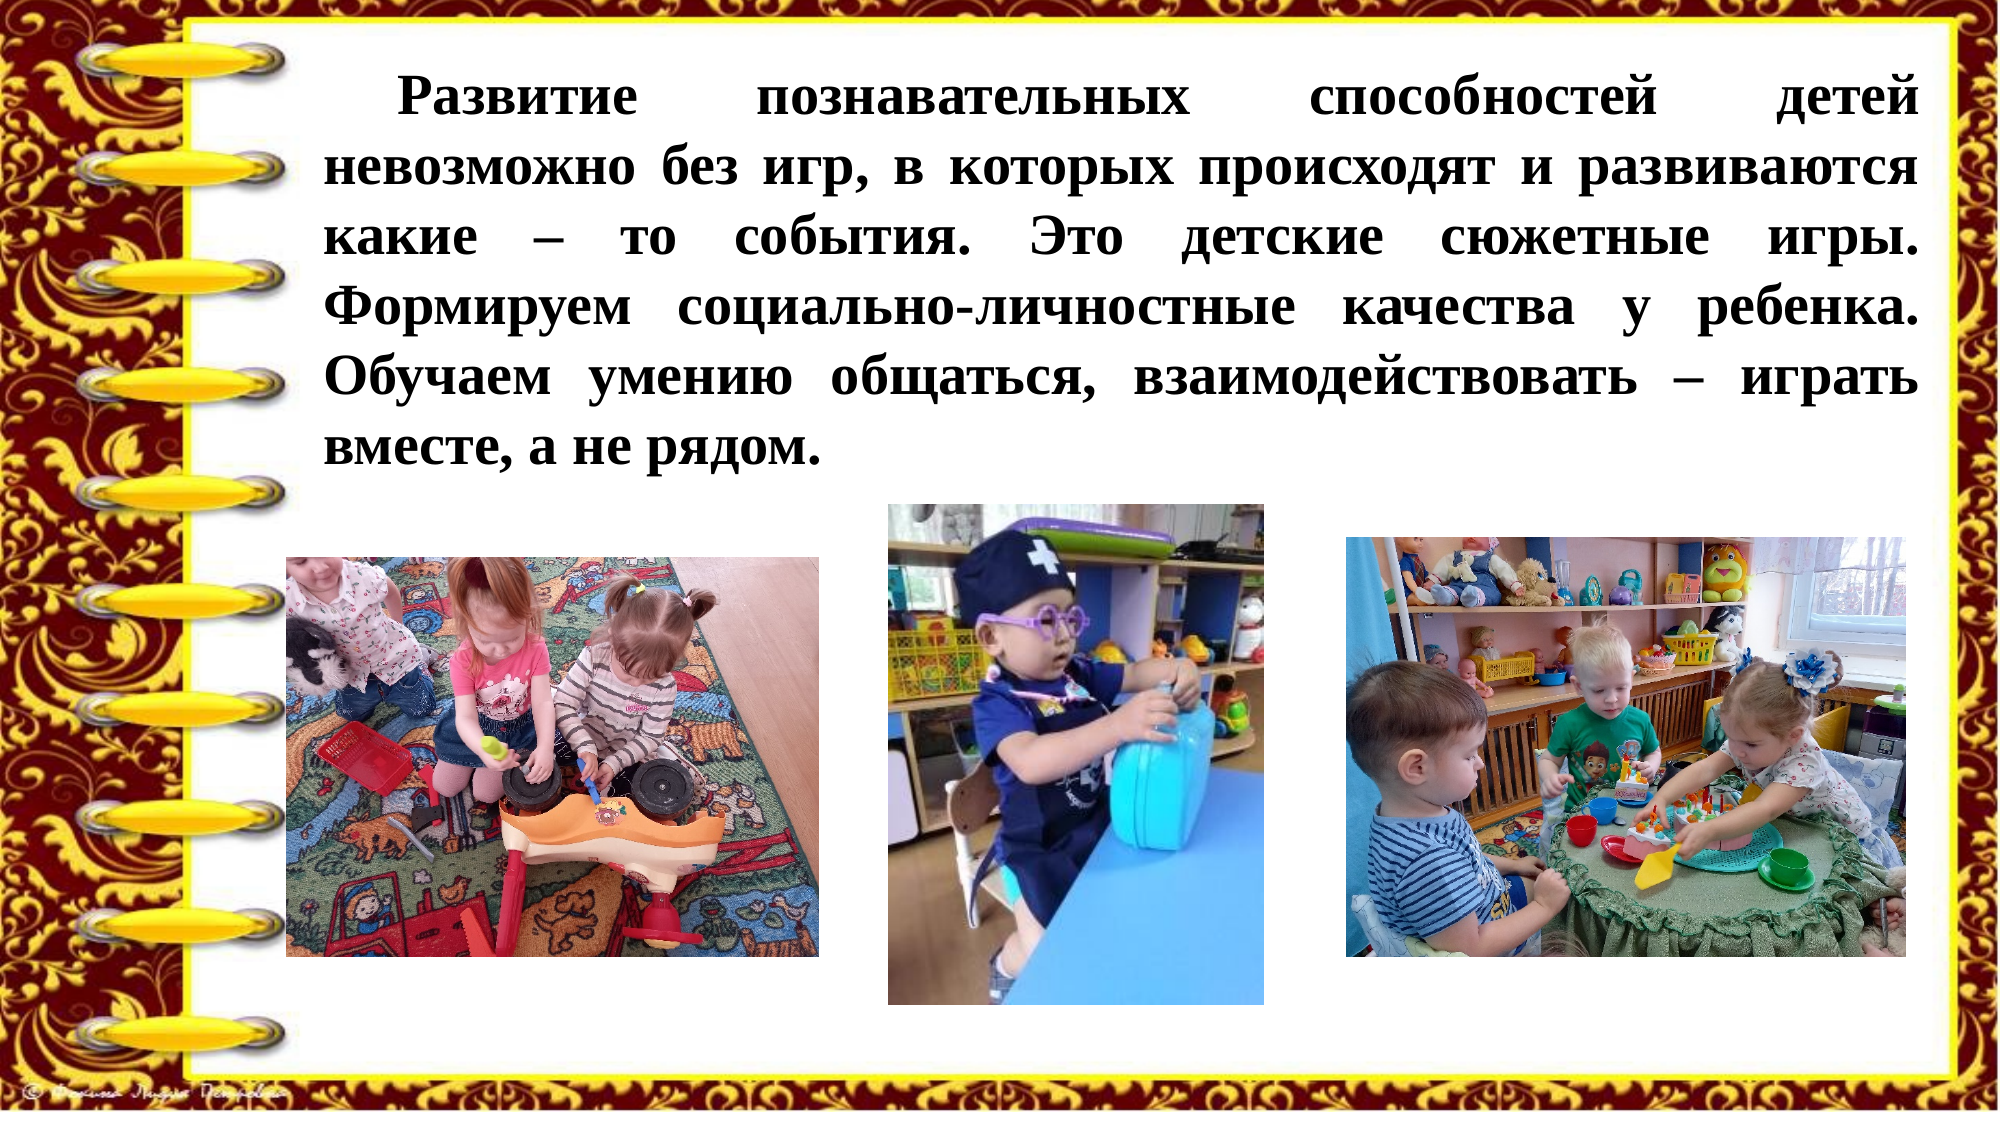

Развитие познавательных способностей детей невозможно без игр, в которых происходят и развиваются какие – то события. Это детские сюжетные игры. Формируем социально-личностные качества у ребенка.
Обучаем умению общаться, взаимодействовать – играть вместе, а не рядом.